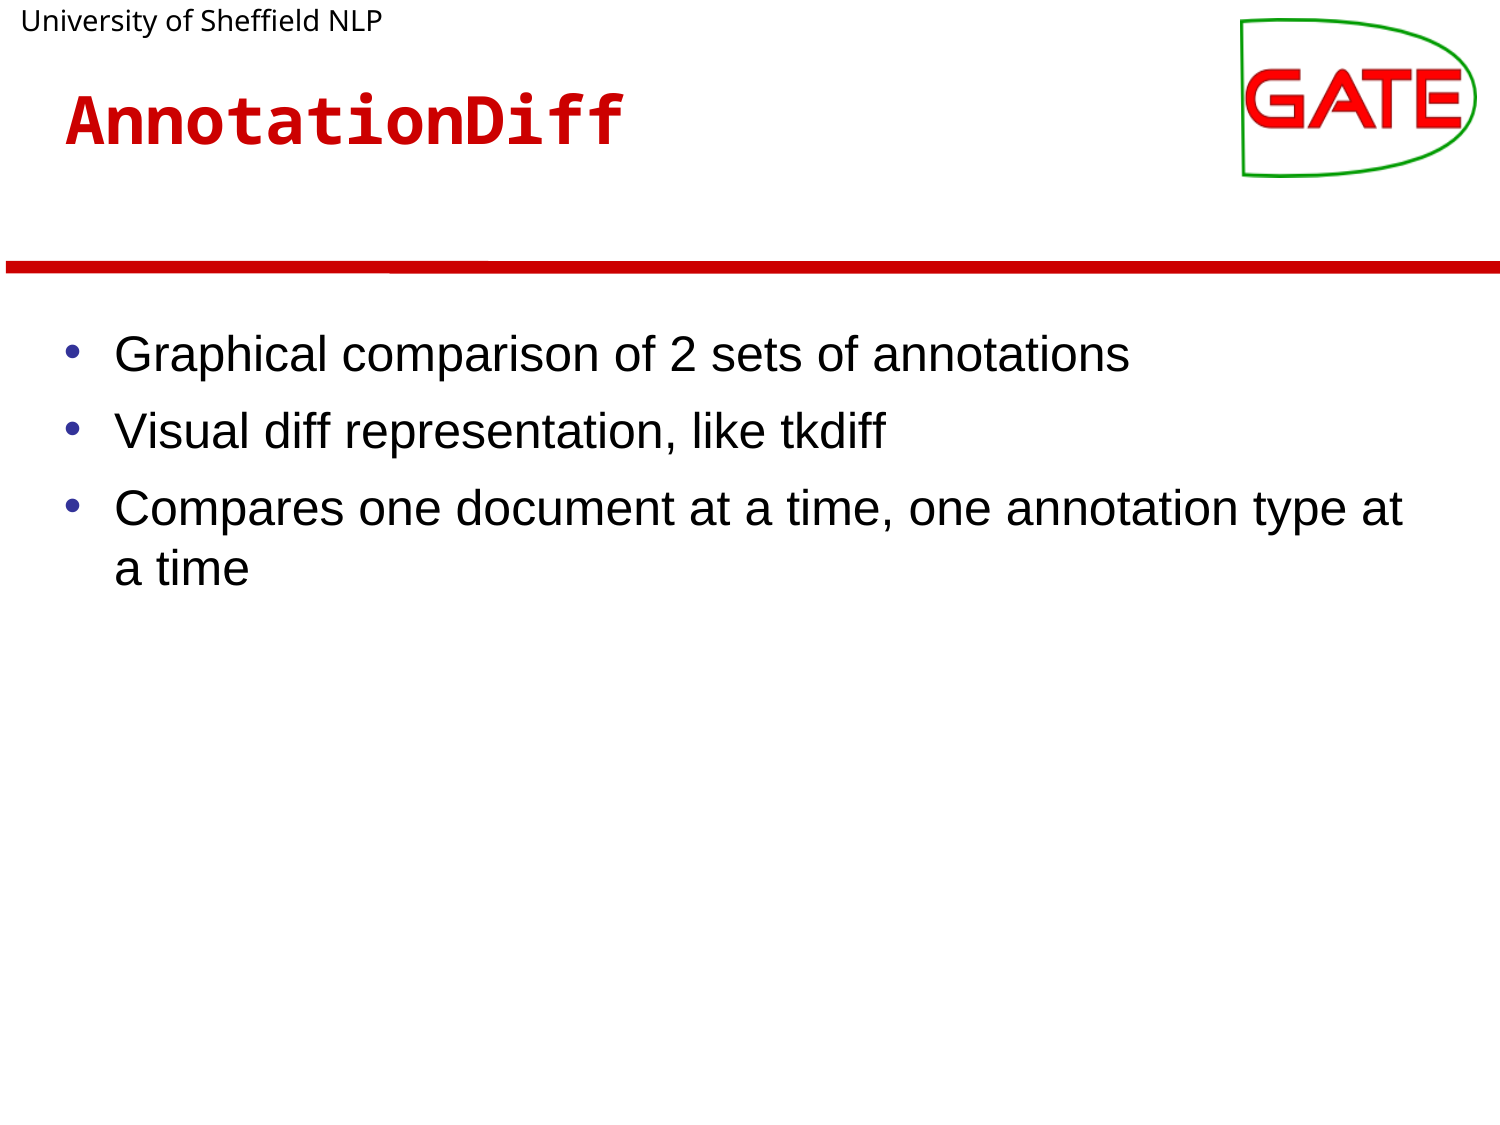

# AnnotationDiff
Graphical comparison of 2 sets of annotations
Visual diff representation, like tkdiff
Compares one document at a time, one annotation type at a time